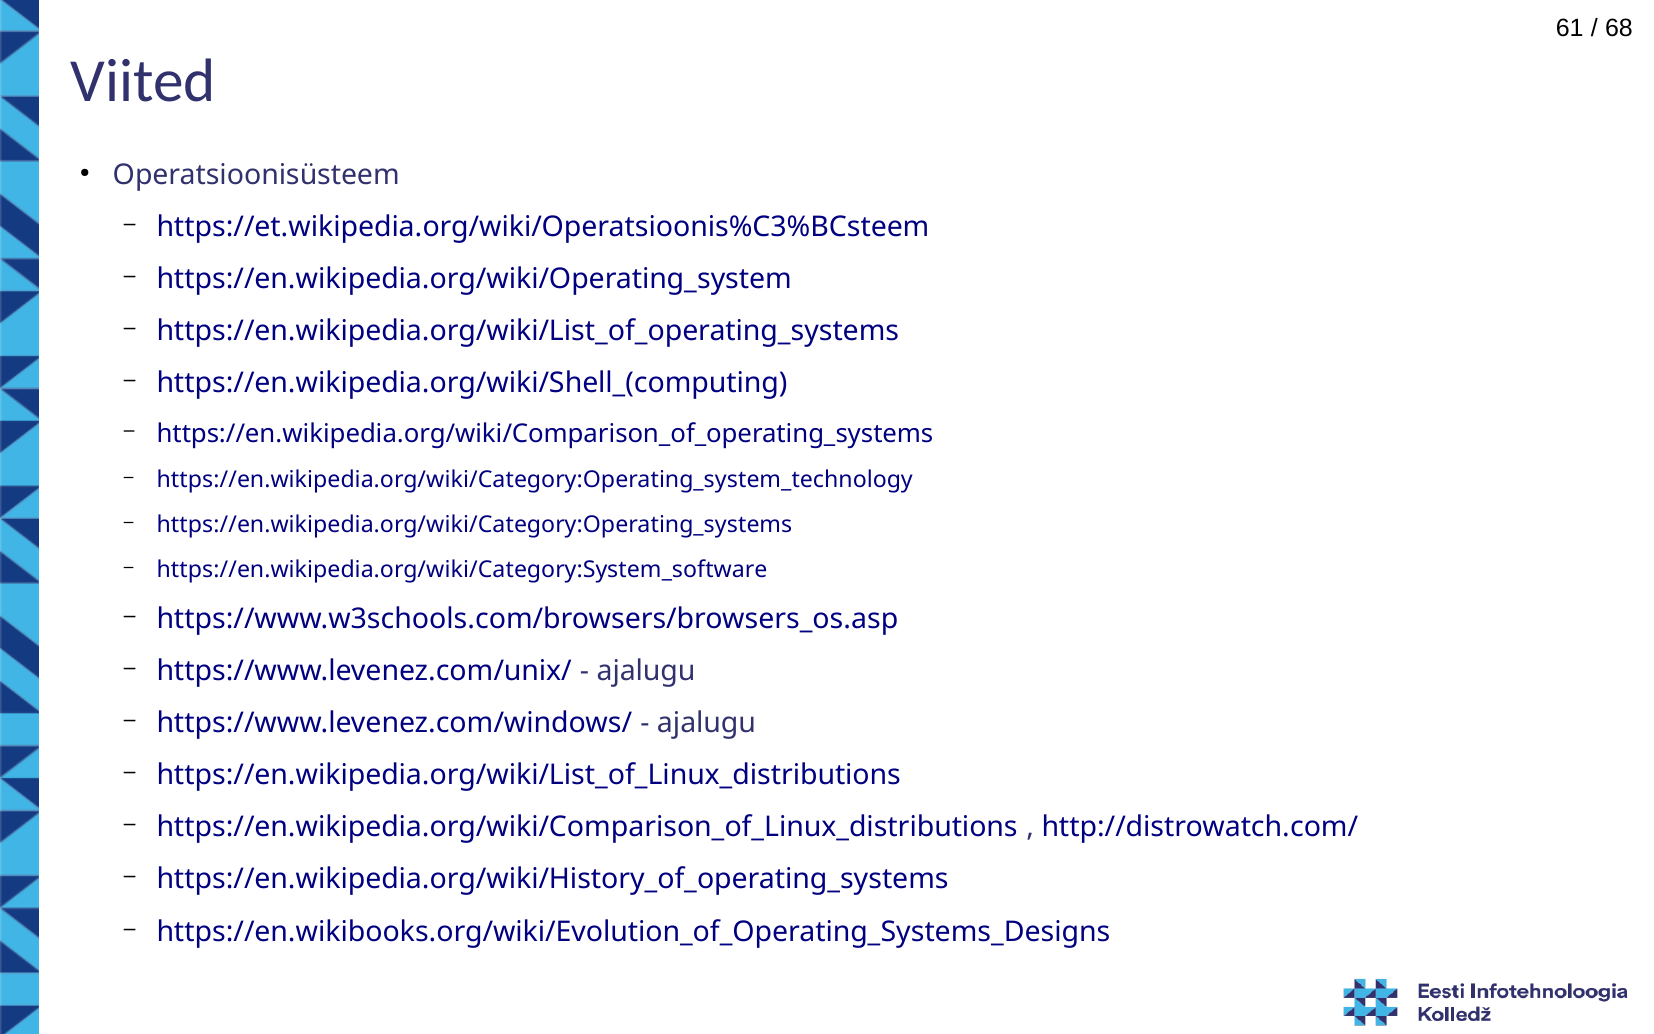

# Viited
Operatsioonisüsteem
https://et.wikipedia.org/wiki/Operatsioonis%C3%BCsteem
https://en.wikipedia.org/wiki/Operating_system
https://en.wikipedia.org/wiki/List_of_operating_systems
https://en.wikipedia.org/wiki/Shell_(computing)
https://en.wikipedia.org/wiki/Comparison_of_operating_systems
https://en.wikipedia.org/wiki/Category:Operating_system_technology
https://en.wikipedia.org/wiki/Category:Operating_systems
https://en.wikipedia.org/wiki/Category:System_software
https://www.w3schools.com/browsers/browsers_os.asp
https://www.levenez.com/unix/ - ajalugu
https://www.levenez.com/windows/ - ajalugu
https://en.wikipedia.org/wiki/List_of_Linux_distributions
https://en.wikipedia.org/wiki/Comparison_of_Linux_distributions , http://distrowatch.com/
https://en.wikipedia.org/wiki/History_of_operating_systems
https://en.wikibooks.org/wiki/Evolution_of_Operating_Systems_Designs